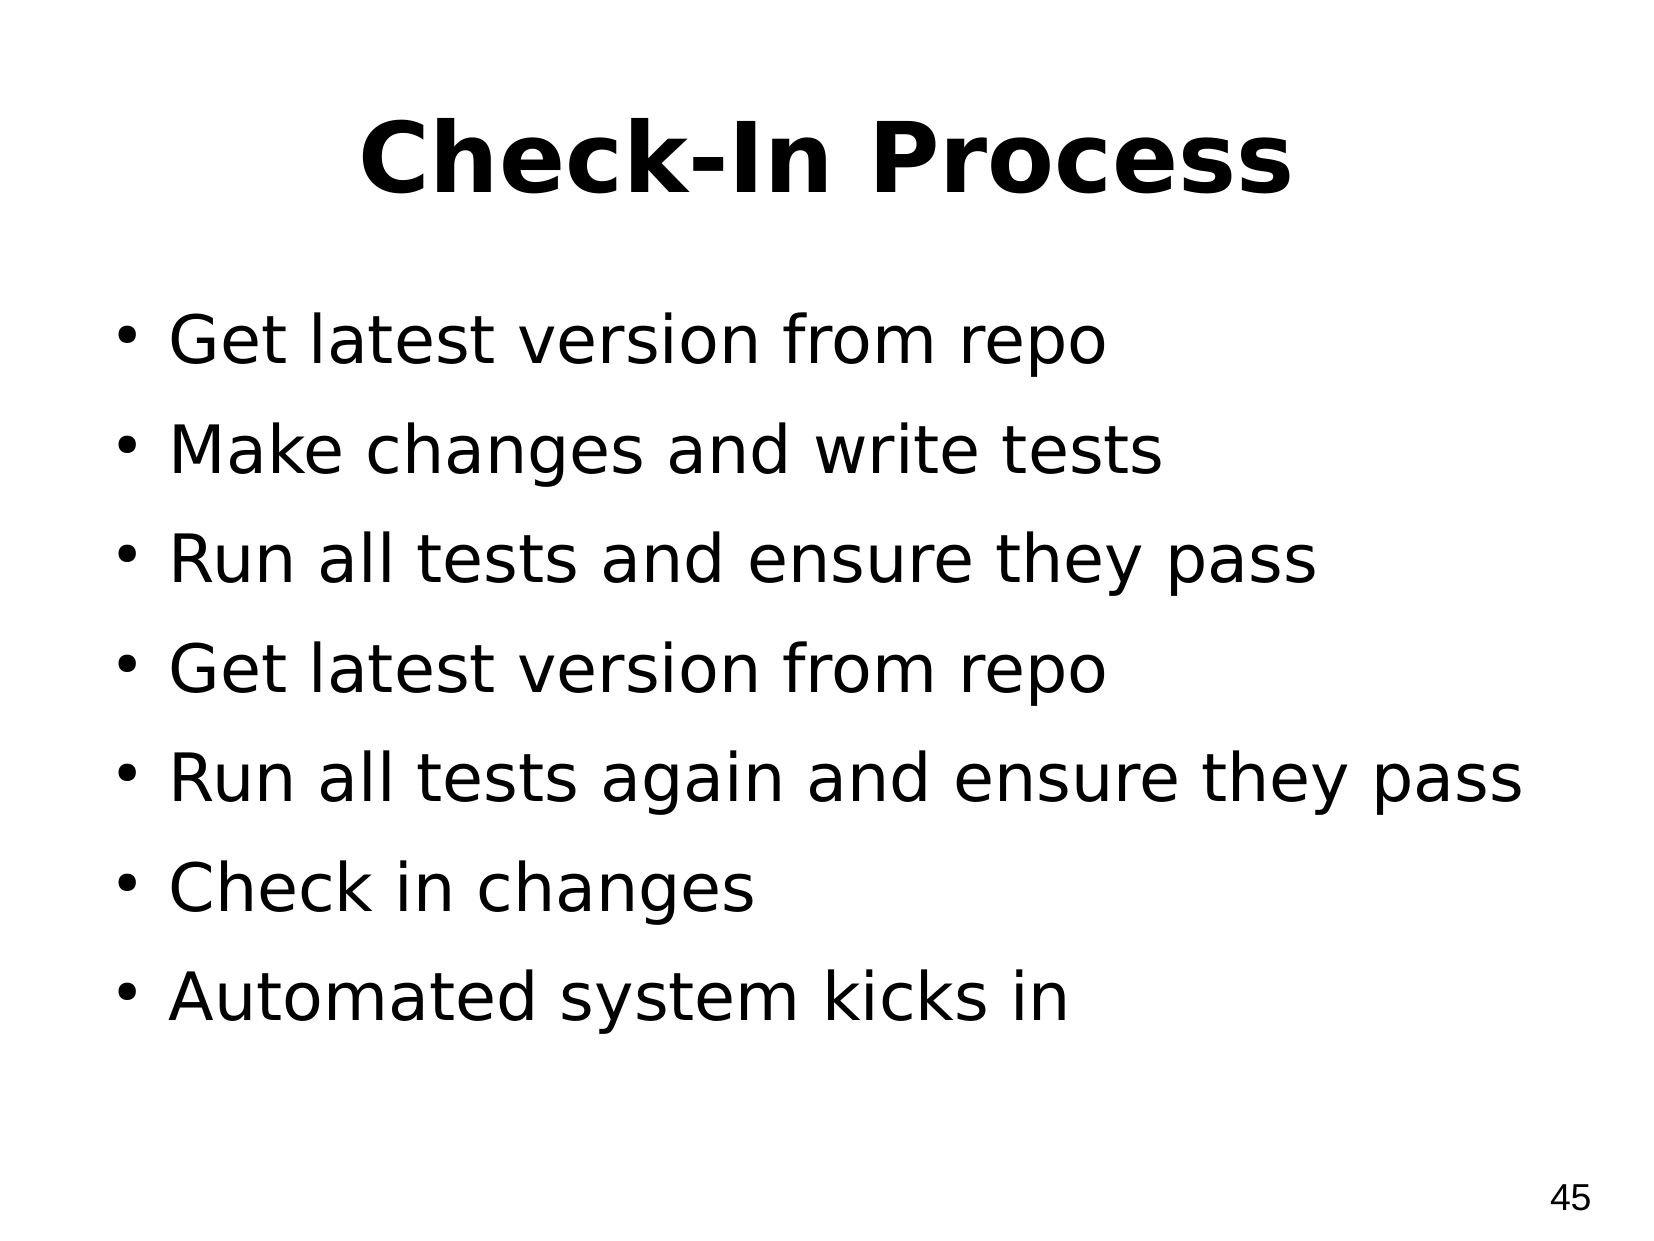

# Check-In Process
Get latest version from repo
Make changes and write tests
Run all tests and ensure they pass
Get latest version from repo
Run all tests again and ensure they pass
Check in changes
Automated system kicks in